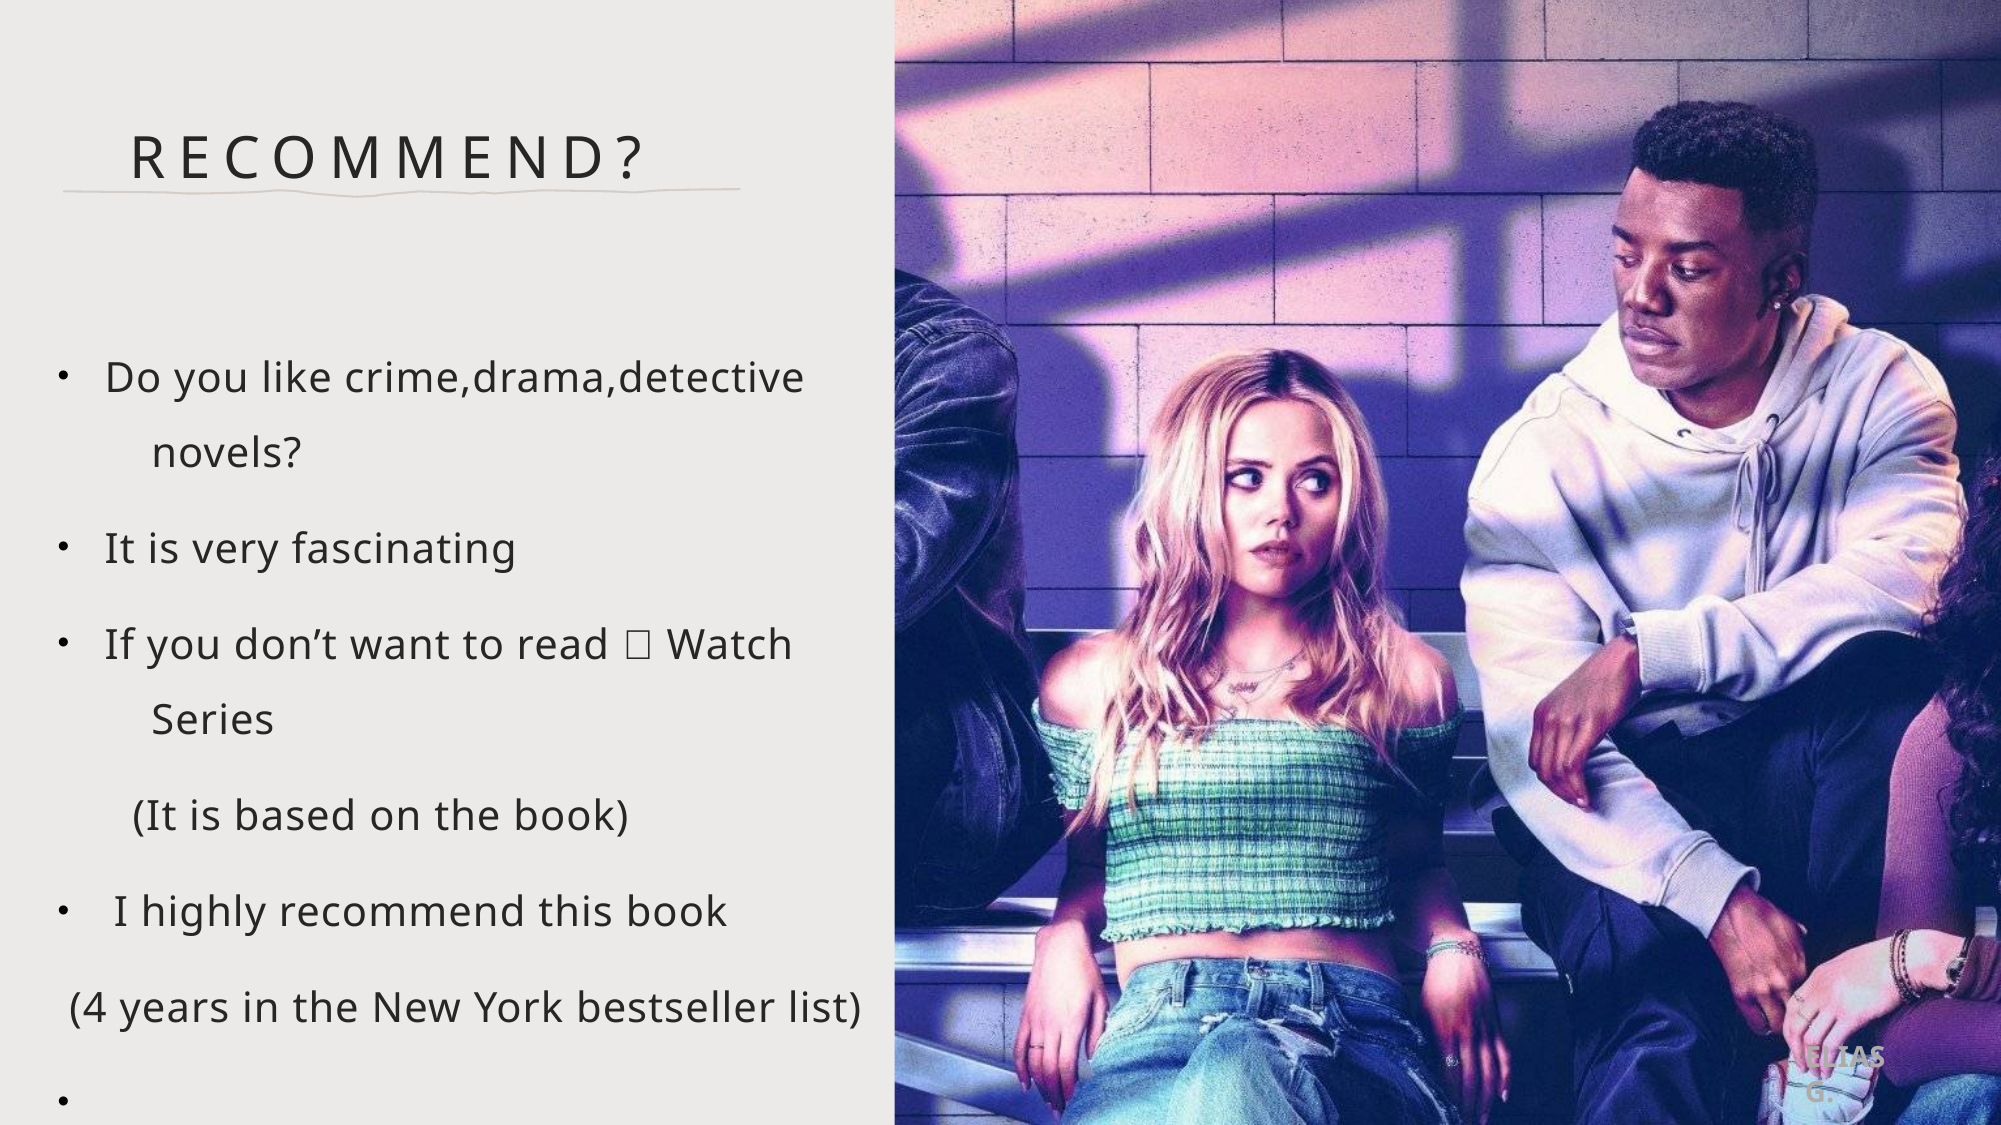

# Recommend?
Do you like crime,drama,detective novels?
It is very fascinating
If you don’t want to read  Watch Series
	(It is based on the book)
I highly recommend this book
 (4 years in the New York bestseller list)
ELIAS G.